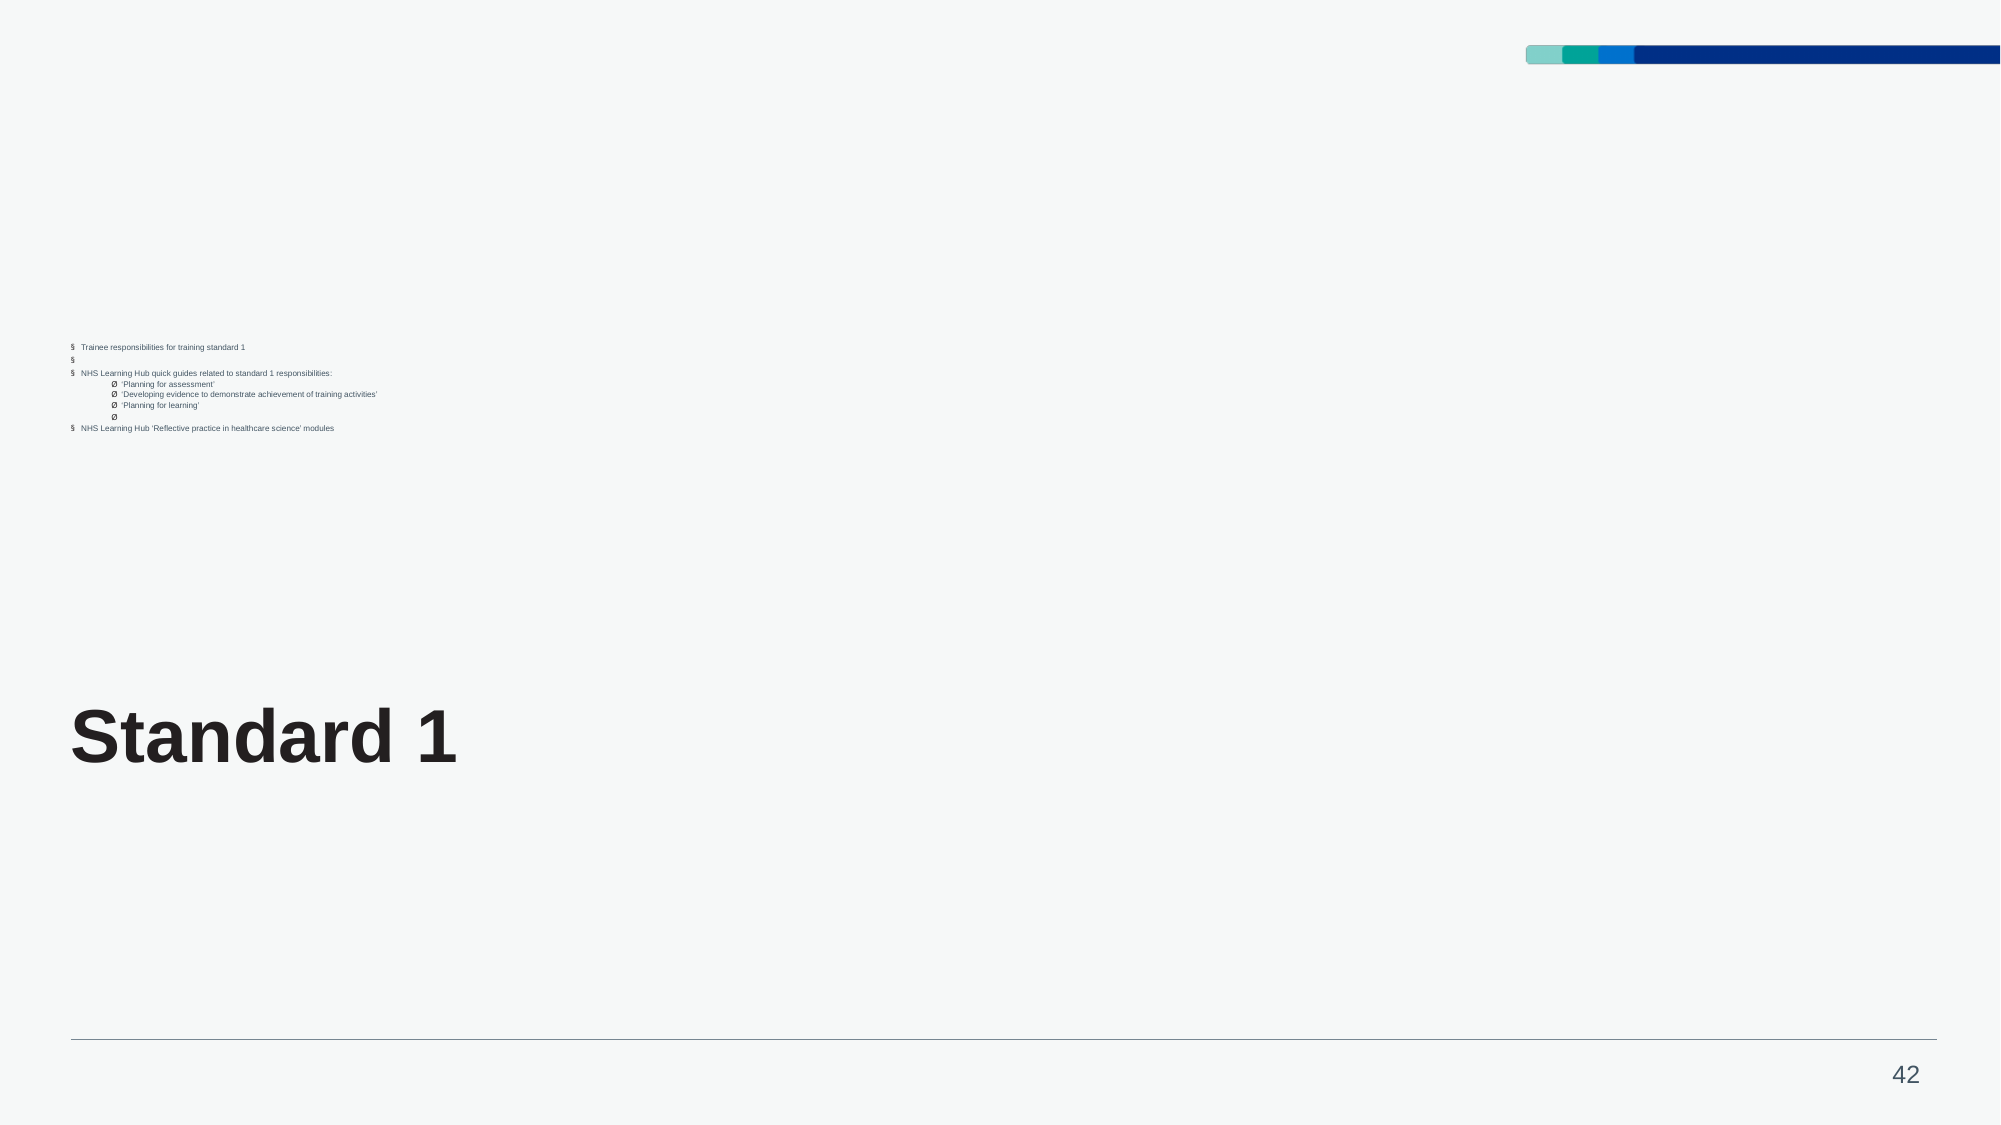

# Trainee responsibilities for training standard 1
NHS Learning Hub quick guides related to standard 1 responsibilities:
‘Planning for assessment’
‘Developing evidence to demonstrate achievement of training activities’
‘Planning for learning’
NHS Learning Hub ‘Reflective practice in healthcare science’ modules
Standard 1